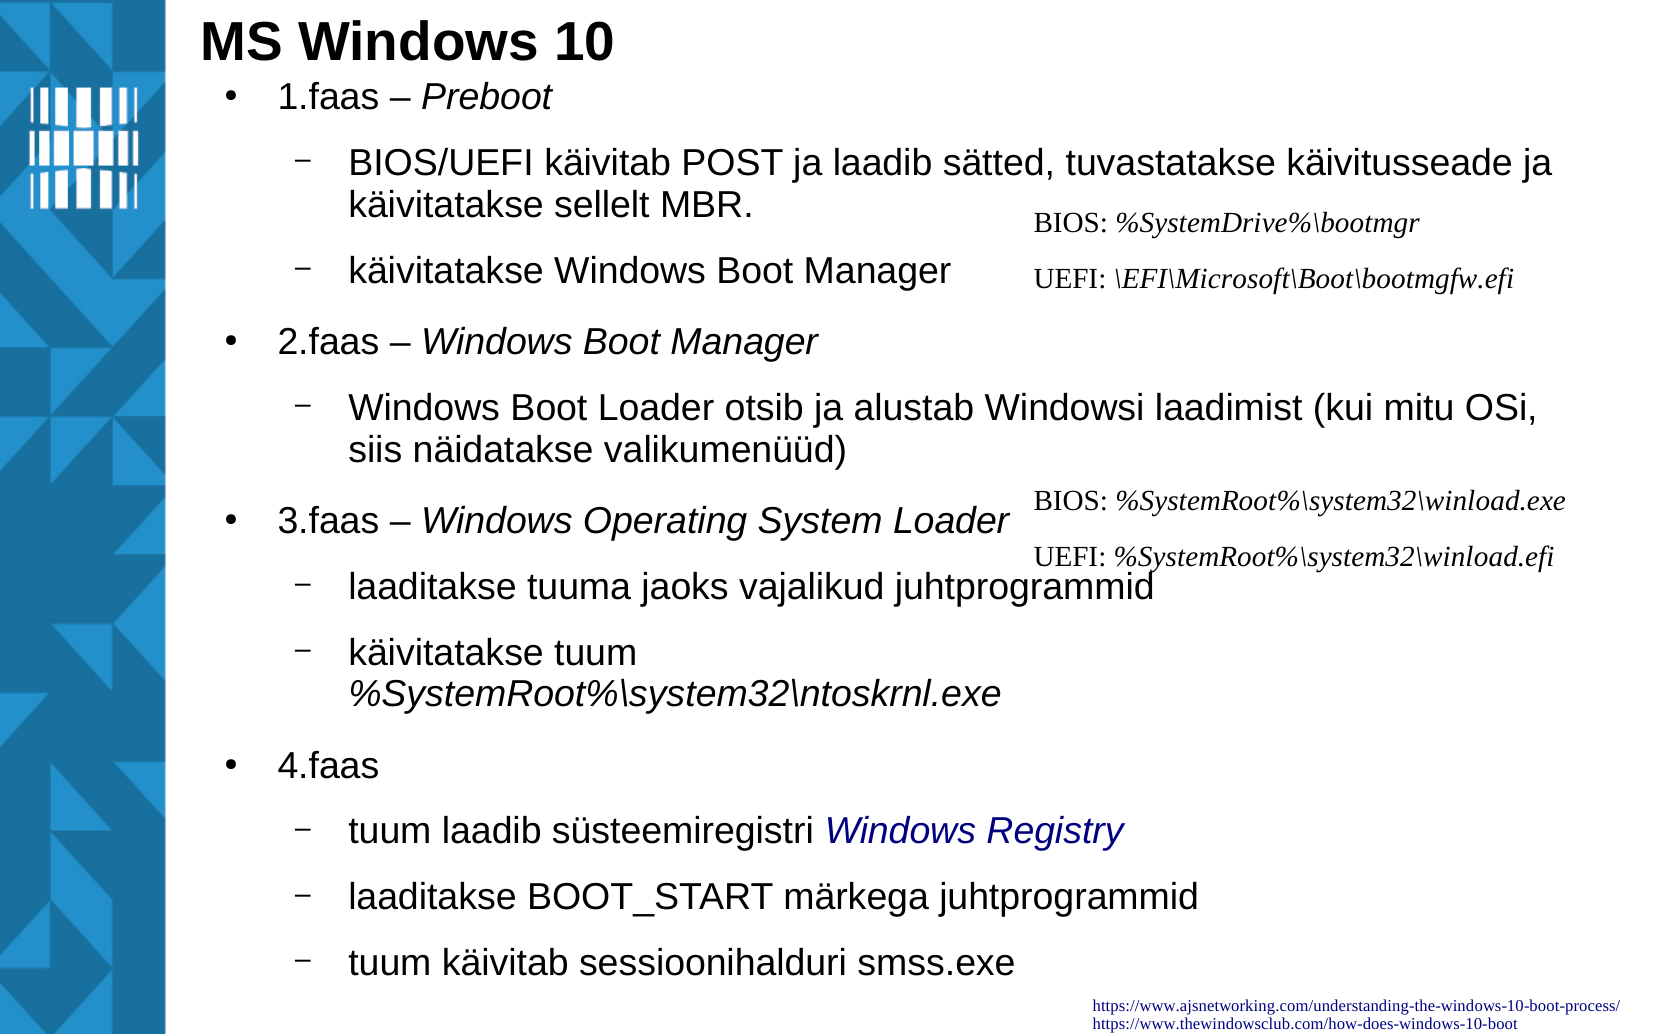

# MS Windows 10
1.faas – Preboot
BIOS/UEFI käivitab POST ja laadib sätted, tuvastatakse käivitusseade ja käivitatakse sellelt MBR.
käivitatakse Windows Boot Manager
2.faas – Windows Boot Manager
Windows Boot Loader otsib ja alustab Windowsi laadimist (kui mitu OSi, siis näidatakse valikumenüüd)
3.faas – Windows Operating System Loader
laaditakse tuuma jaoks vajalikud juhtprogrammid
käivitatakse tuum
%SystemRoot%\system32\ntoskrnl.exe
4.faas
tuum laadib süsteemiregistri Windows Registry
laaditakse BOOT_START märkega juhtprogrammid
tuum käivitab sessioonihalduri smss.exe
BIOS: %SystemDrive%\bootmgr
UEFI: \EFI\Microsoft\Boot\bootmgfw.efi
BIOS: %SystemRoot%\system32\winload.exe
UEFI: %SystemRoot%\system32\winload.efi
https://www.ajsnetworking.com/understanding-the-windows-10-boot-process/
https://www.thewindowsclub.com/how-does-windows-10-boot